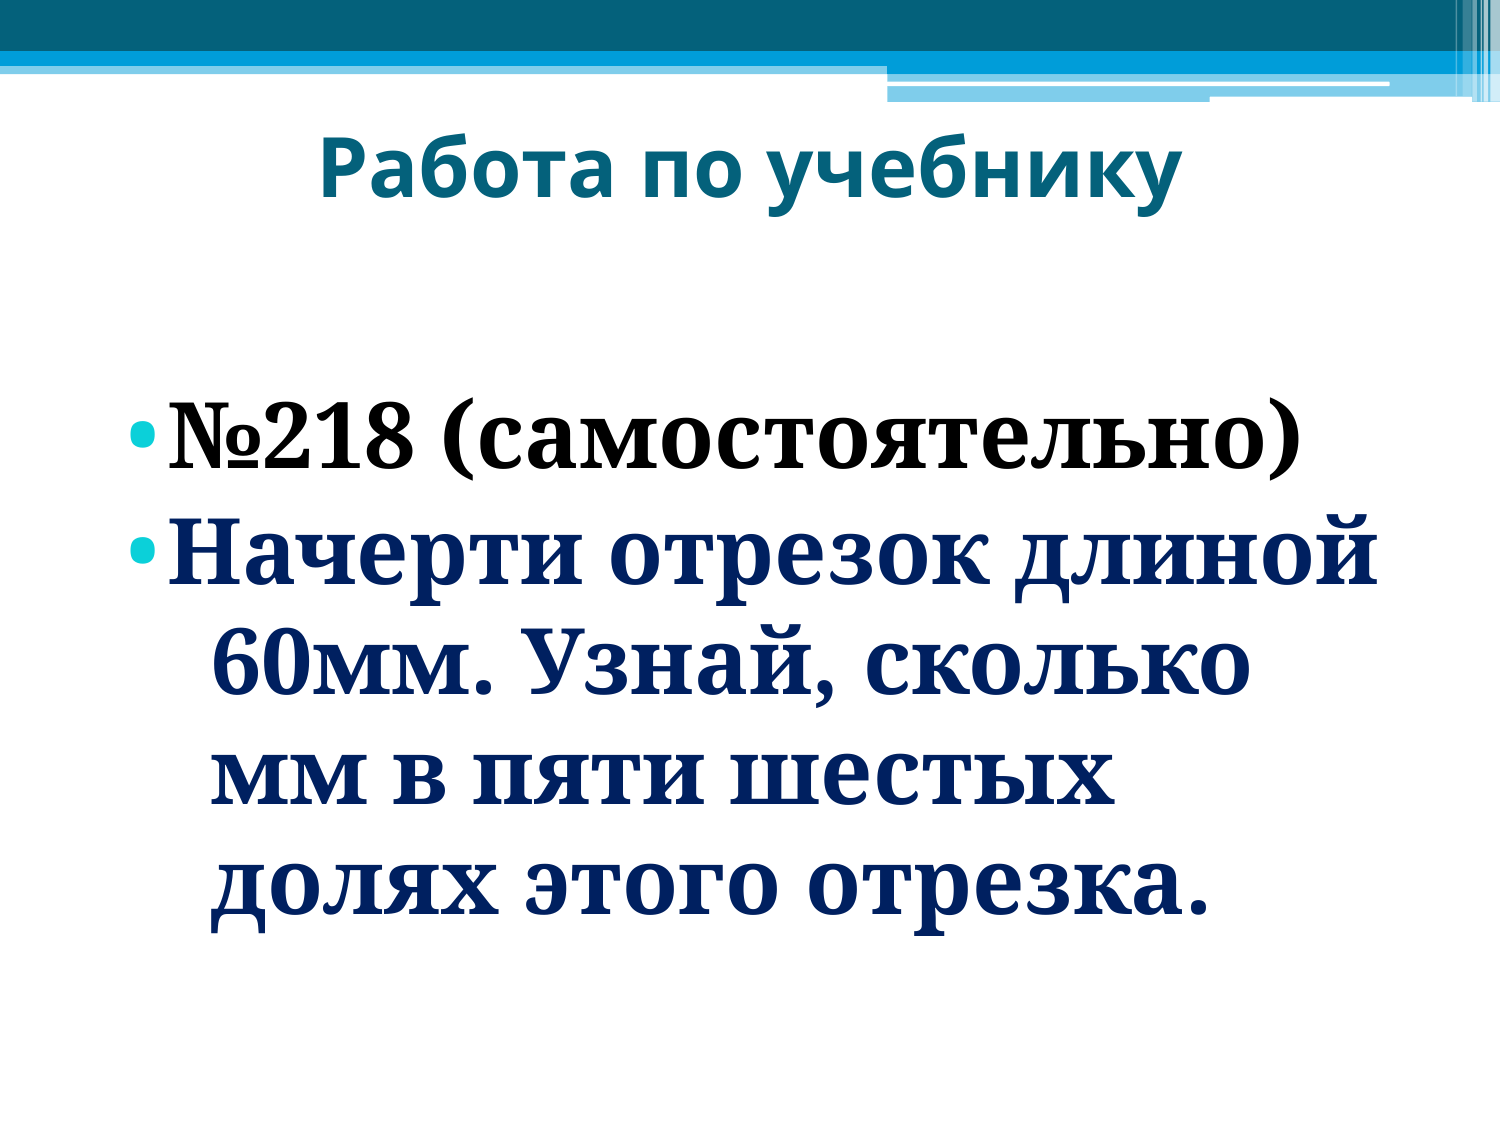

# Работа по учебнику
№218 (самостоятельно)
Начерти отрезок длиной 60мм. Узнай, сколько мм в пяти шестых долях этого отрезка.